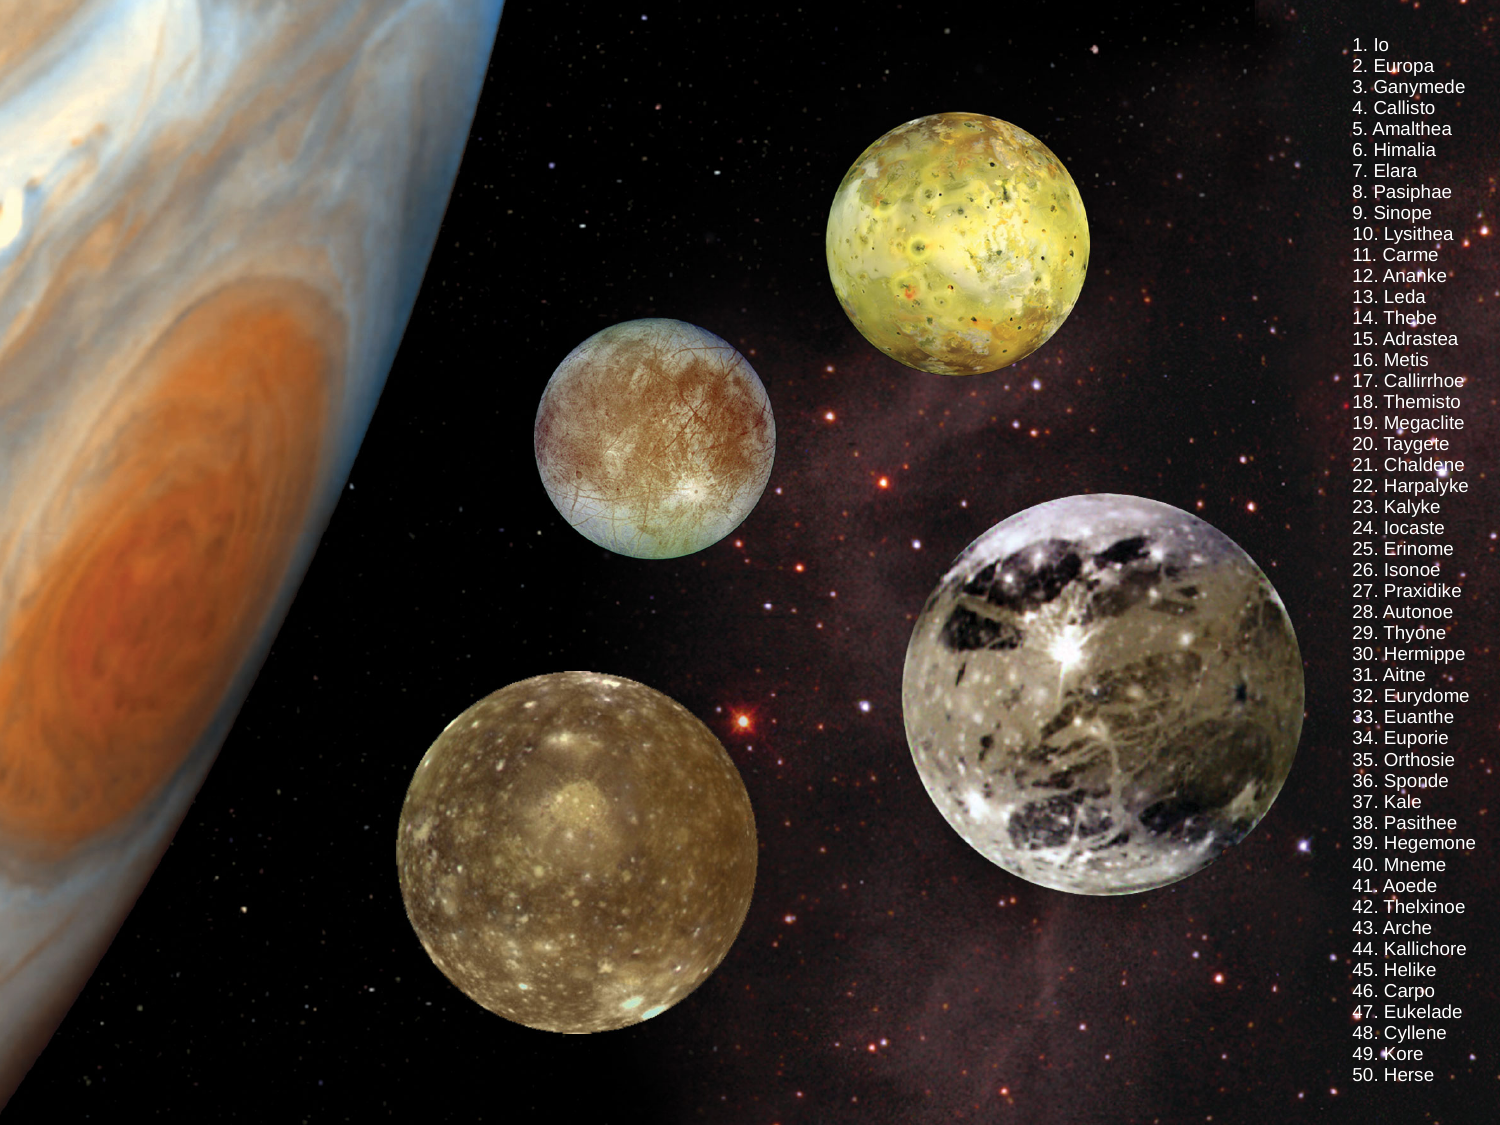

1. Io
2. Europa
3. Ganymede
4. Callisto
5. Amalthea
6. Himalia
7. Elara
8. Pasiphae
9. Sinope
10. Lysithea
11. Carme
12. Ananke
13. Leda
14. Thebe
15. Adrastea
16. Metis
17. Callirrhoe
18. Themisto
19. Megaclite
20. Taygete
21. Chaldene
22. Harpalyke
23. Kalyke
24. Iocaste
25. Erinome
26. Isonoe
27. Praxidike
28. Autonoe
29. Thyone
30. Hermippe
31. Aitne
32. Eurydome
33. Euanthe
34. Euporie
35. Orthosie
36. Sponde
37. Kale
38. Pasithee
39. Hegemone
40. Mneme
41. Aoede
42. Thelxinoe
43. Arche
44. Kallichore
45. Helike
46. Carpo
47. Eukelade
48. Cyllene
49. Kore
50. Herse
#